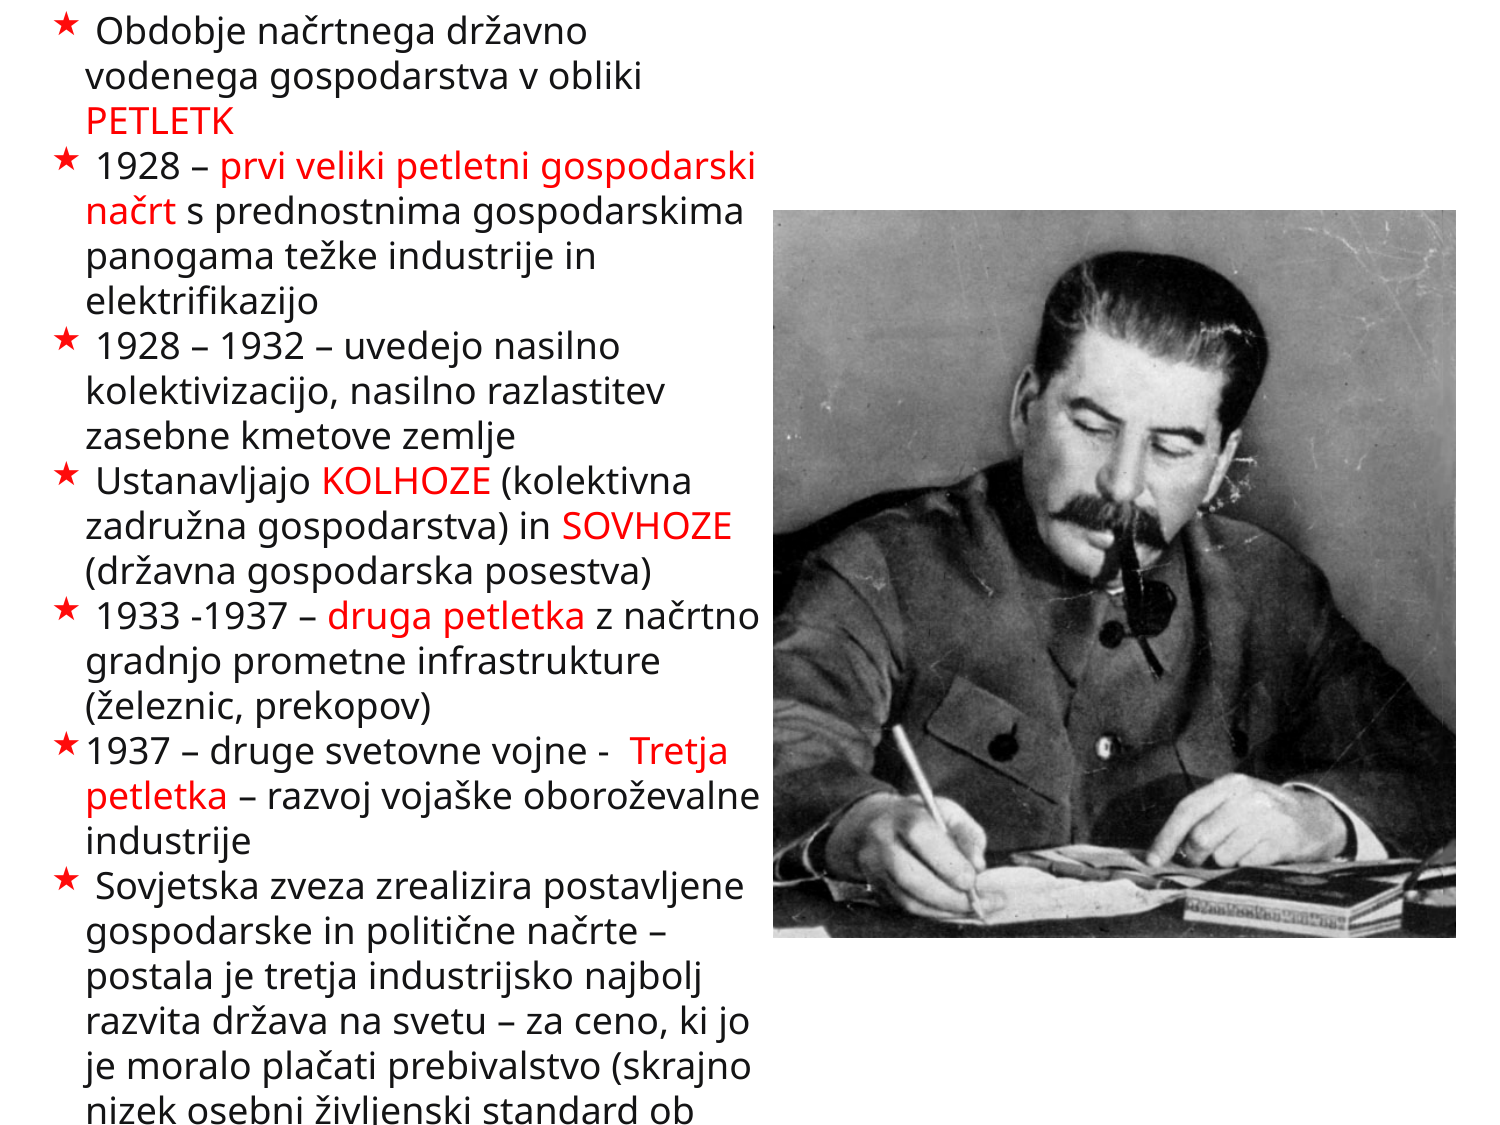

Obdobje načrtnega državno vodenega gospodarstva v obliki PETLETK
 1928 – prvi veliki petletni gospodarski načrt s prednostnima gospodarskima panogama težke industrije in elektrifikazijo
 1928 – 1932 – uvedejo nasilno kolektivizacijo, nasilno razlastitev zasebne kmetove zemlje
 Ustanavljajo KOLHOZE (kolektivna zadružna gospodarstva) in SOVHOZE (državna gospodarska posestva)
 1933 -1937 – druga petletka z načrtno gradnjo prometne infrastrukture (železnic, prekopov)
1937 – druge svetovne vojne - Tretja petletka – razvoj vojaške oboroževalne industrije
 Sovjetska zveza zrealizira postavljene gospodarske in politične načrte – postala je tretja industrijsko najbolj razvita država na svetu – za ceno, ki jo je moralo plačati prebivalstvo (skrajno nizek osebni življenski standard ob vsesplošnem pomanjkanju hrane, obleke, zdravil,...)